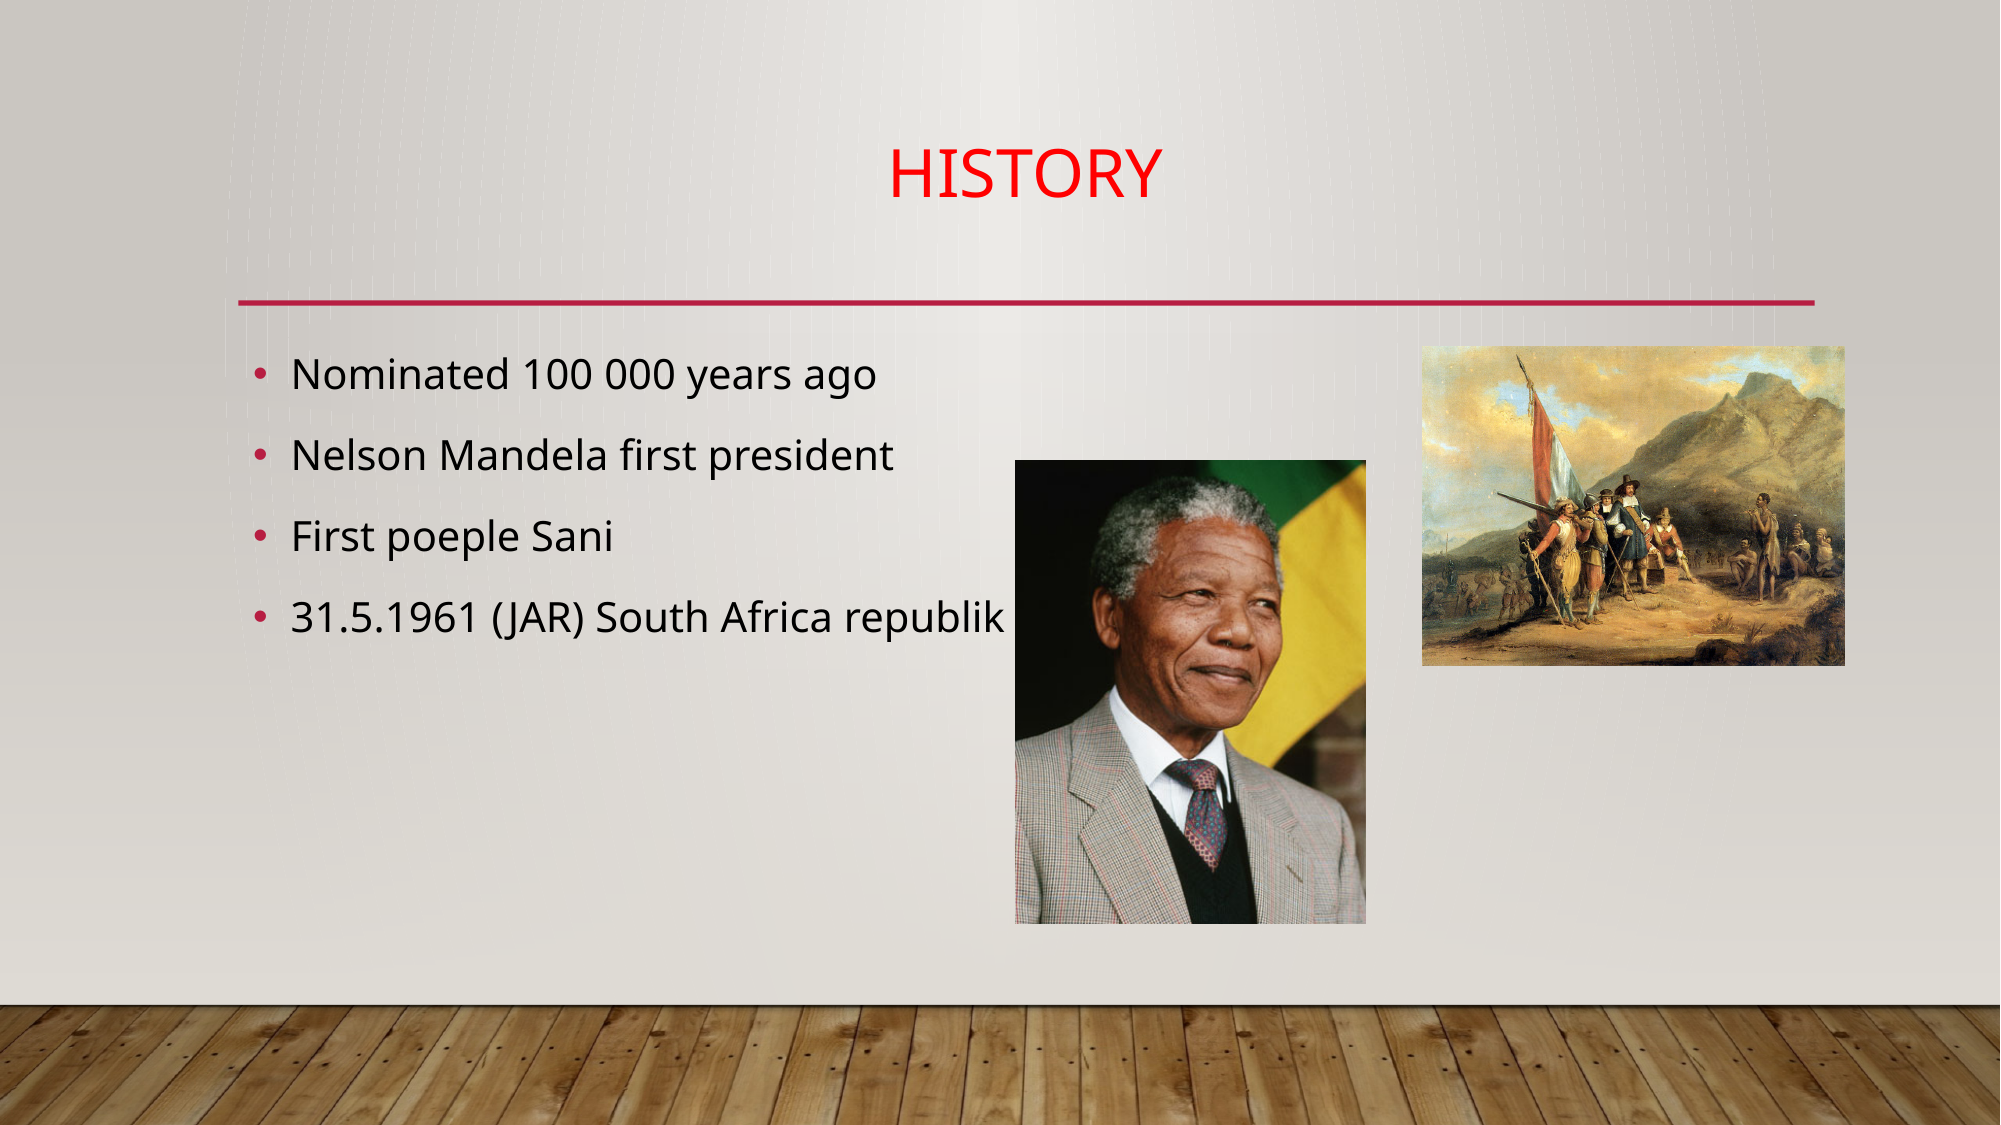

# history
Nominated 100 000 years ago
Nelson Mandela first president
First poeple Sani
31.5.1961 (JAR) South Africa republik